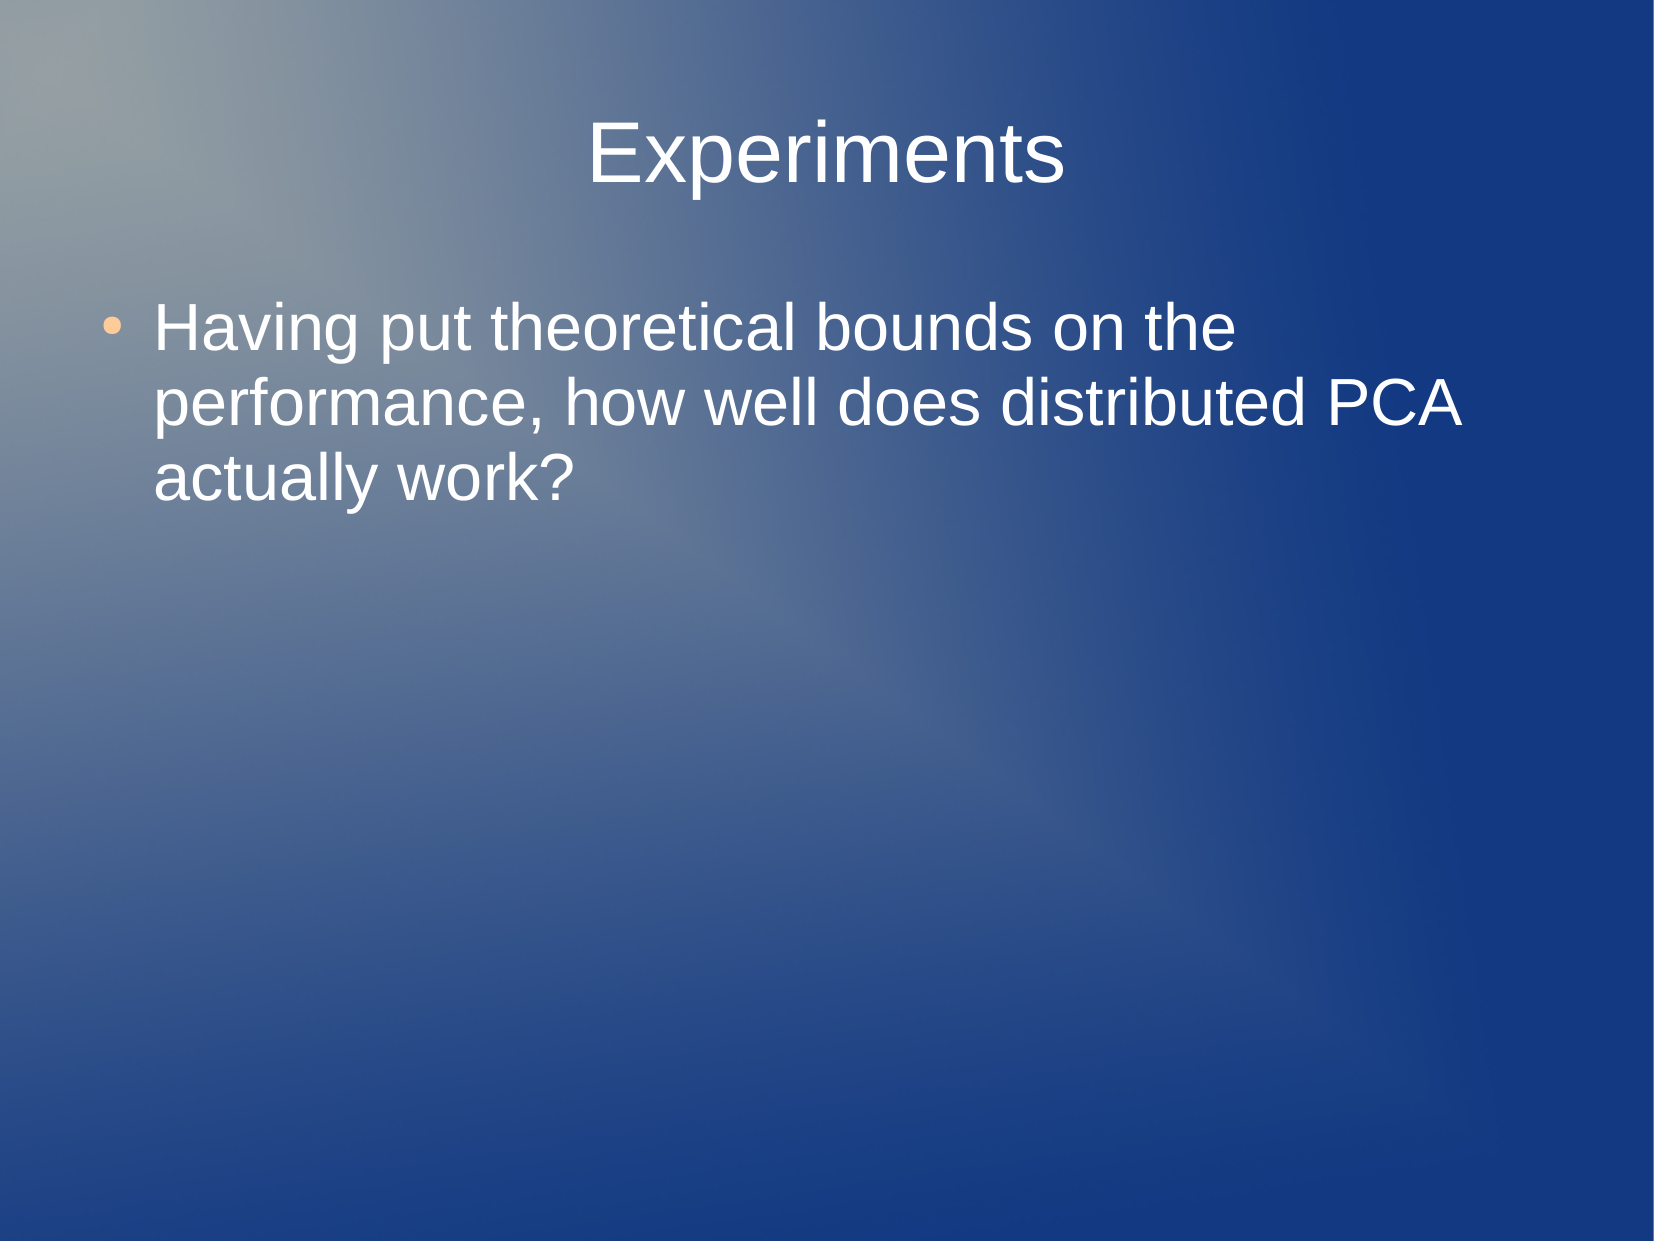

# Experiments
Having put theoretical bounds on the performance, how well does distributed PCA actually work?